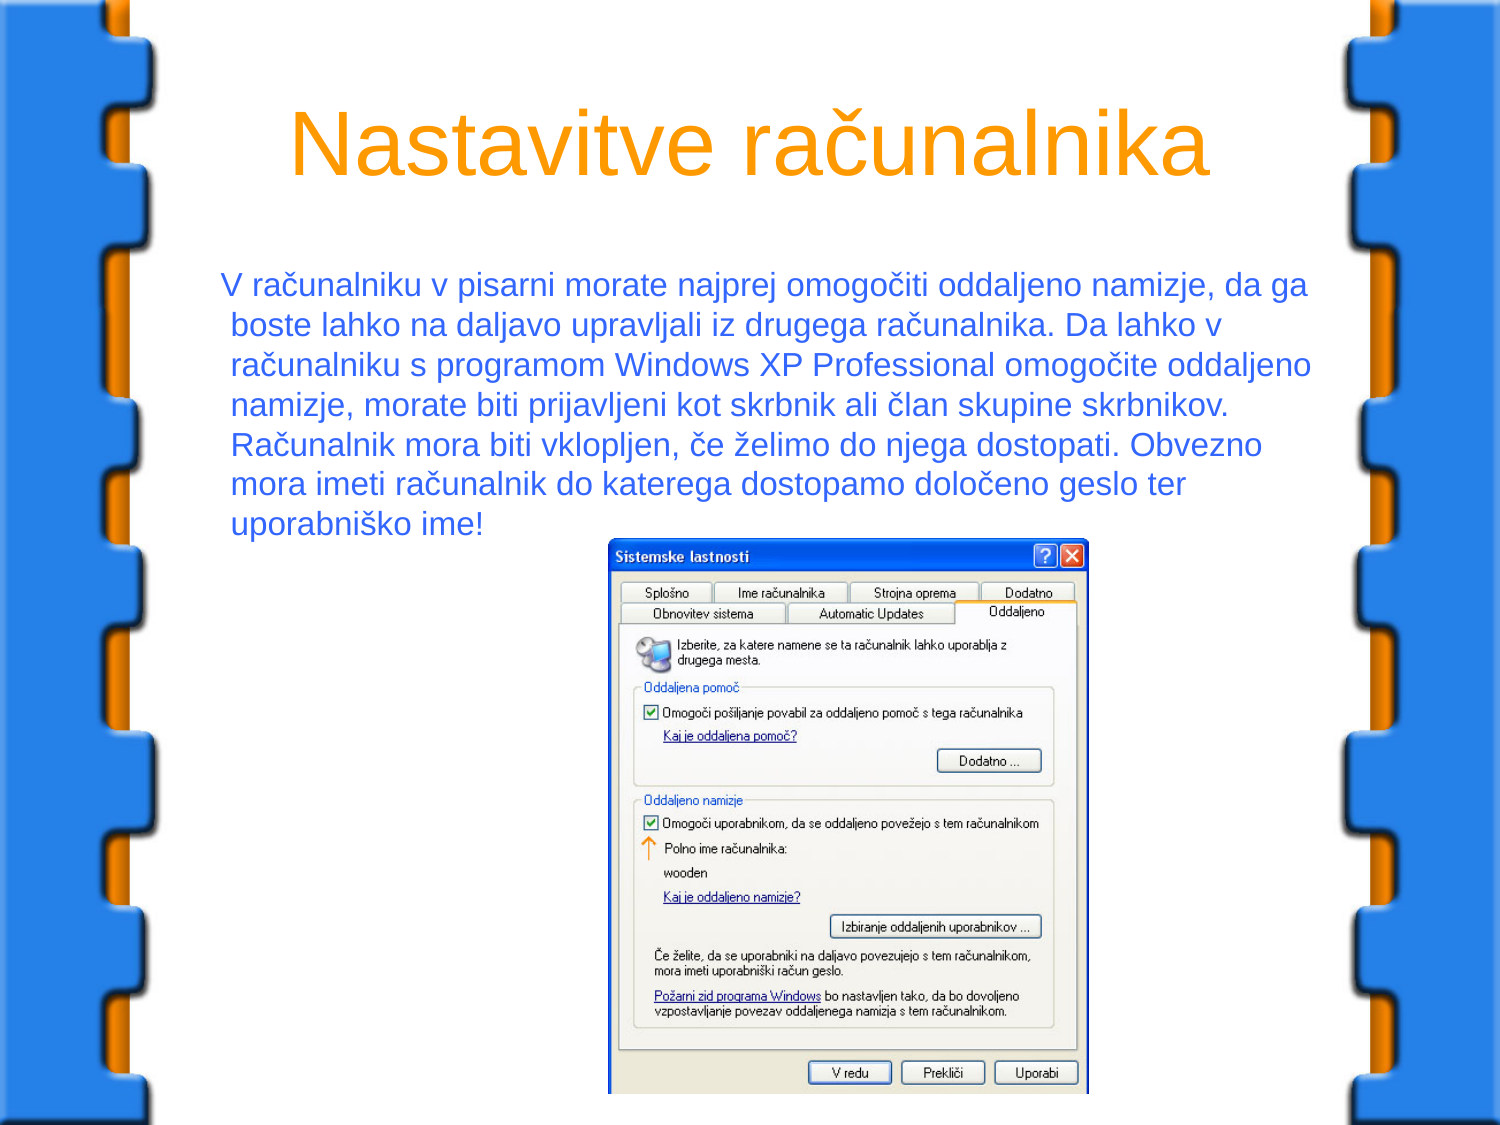

# Nastavitve računalnika
 V računalniku v pisarni morate najprej omogočiti oddaljeno namizje, da ga boste lahko na daljavo upravljali iz drugega računalnika. Da lahko v računalniku s programom Windows XP Professional omogočite oddaljeno namizje, morate biti prijavljeni kot skrbnik ali član skupine skrbnikov. Računalnik mora biti vklopljen, če želimo do njega dostopati. Obvezno mora imeti računalnik do katerega dostopamo določeno geslo ter uporabniško ime!